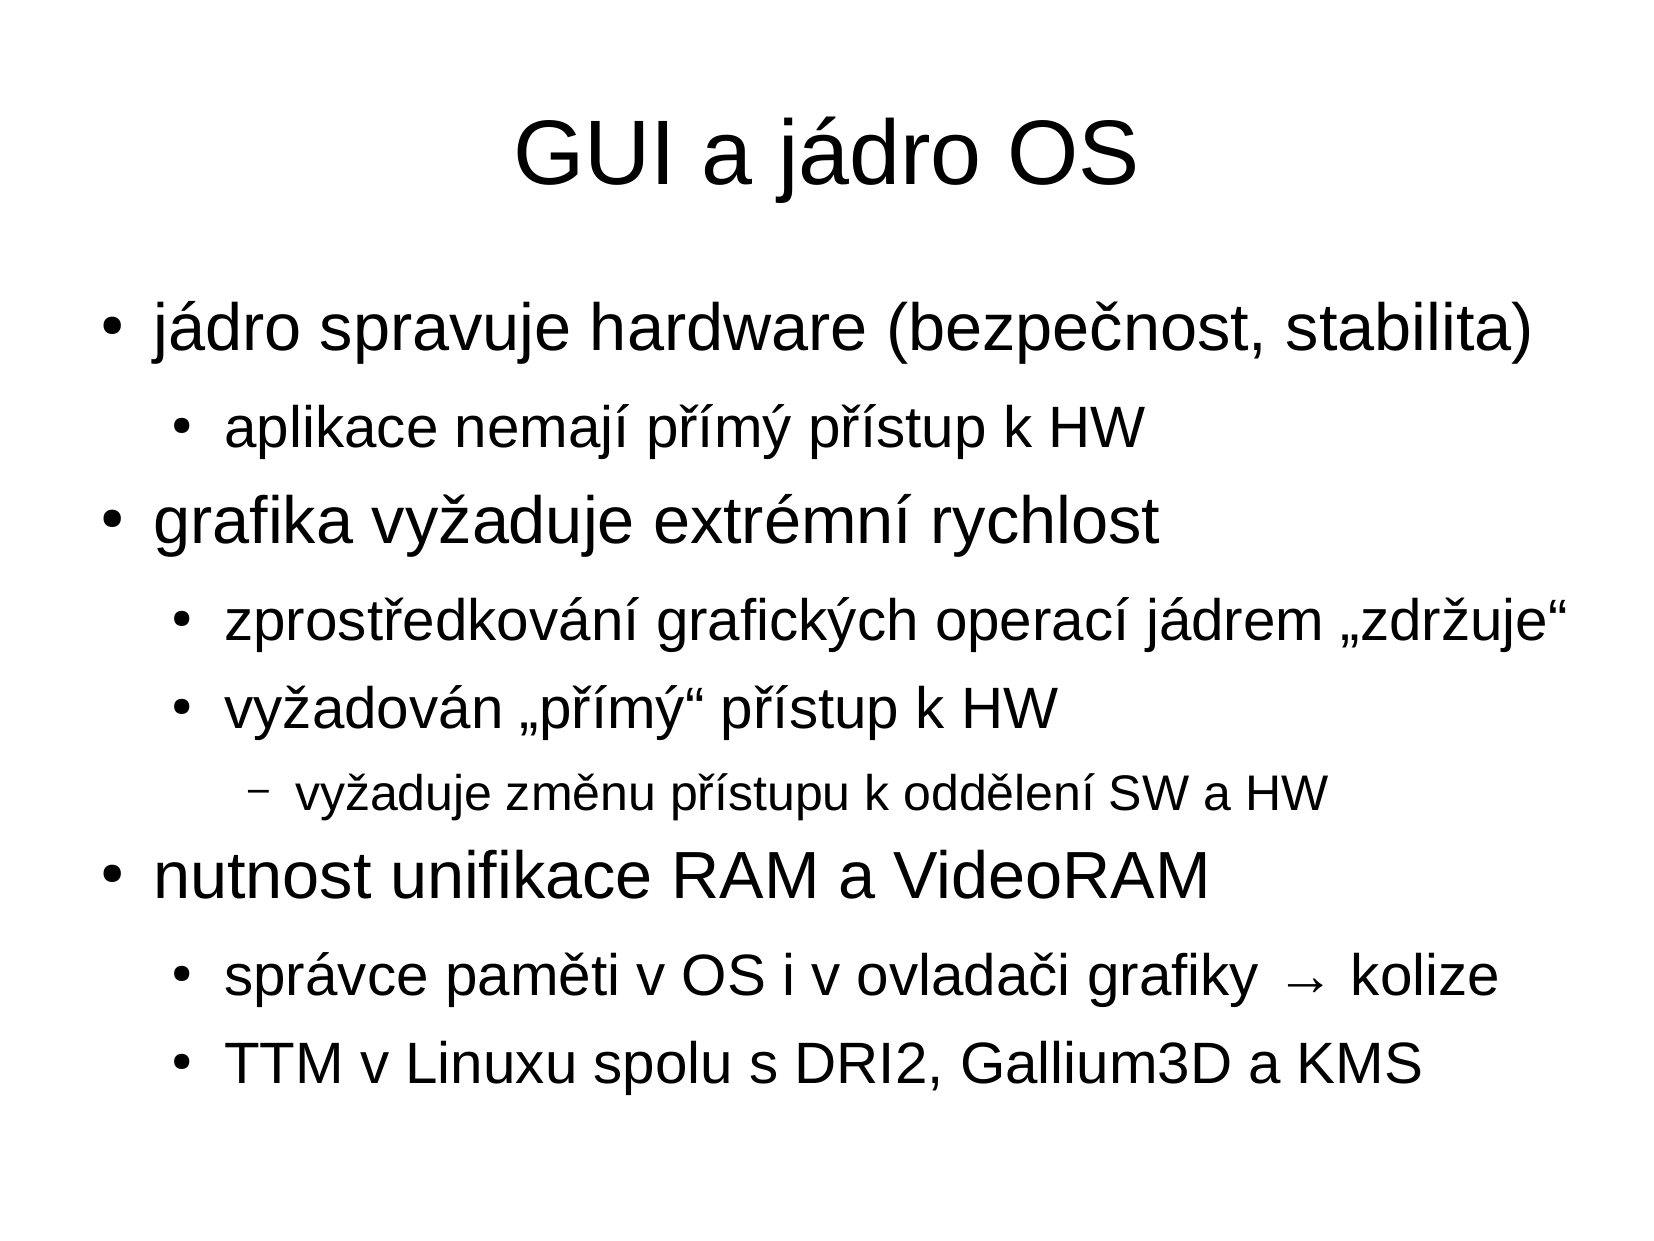

# GUI a jádro OS
jádro spravuje hardware (bezpečnost, stabilita)
aplikace nemají přímý přístup k HW
grafika vyžaduje extrémní rychlost
zprostředkování grafických operací jádrem „zdržuje“
vyžadován „přímý“ přístup k HW
vyžaduje změnu přístupu k oddělení SW a HW
nutnost unifikace RAM a VideoRAM
správce paměti v OS i v ovladači grafiky → kolize
TTM v Linuxu spolu s DRI2, Gallium3D a KMS